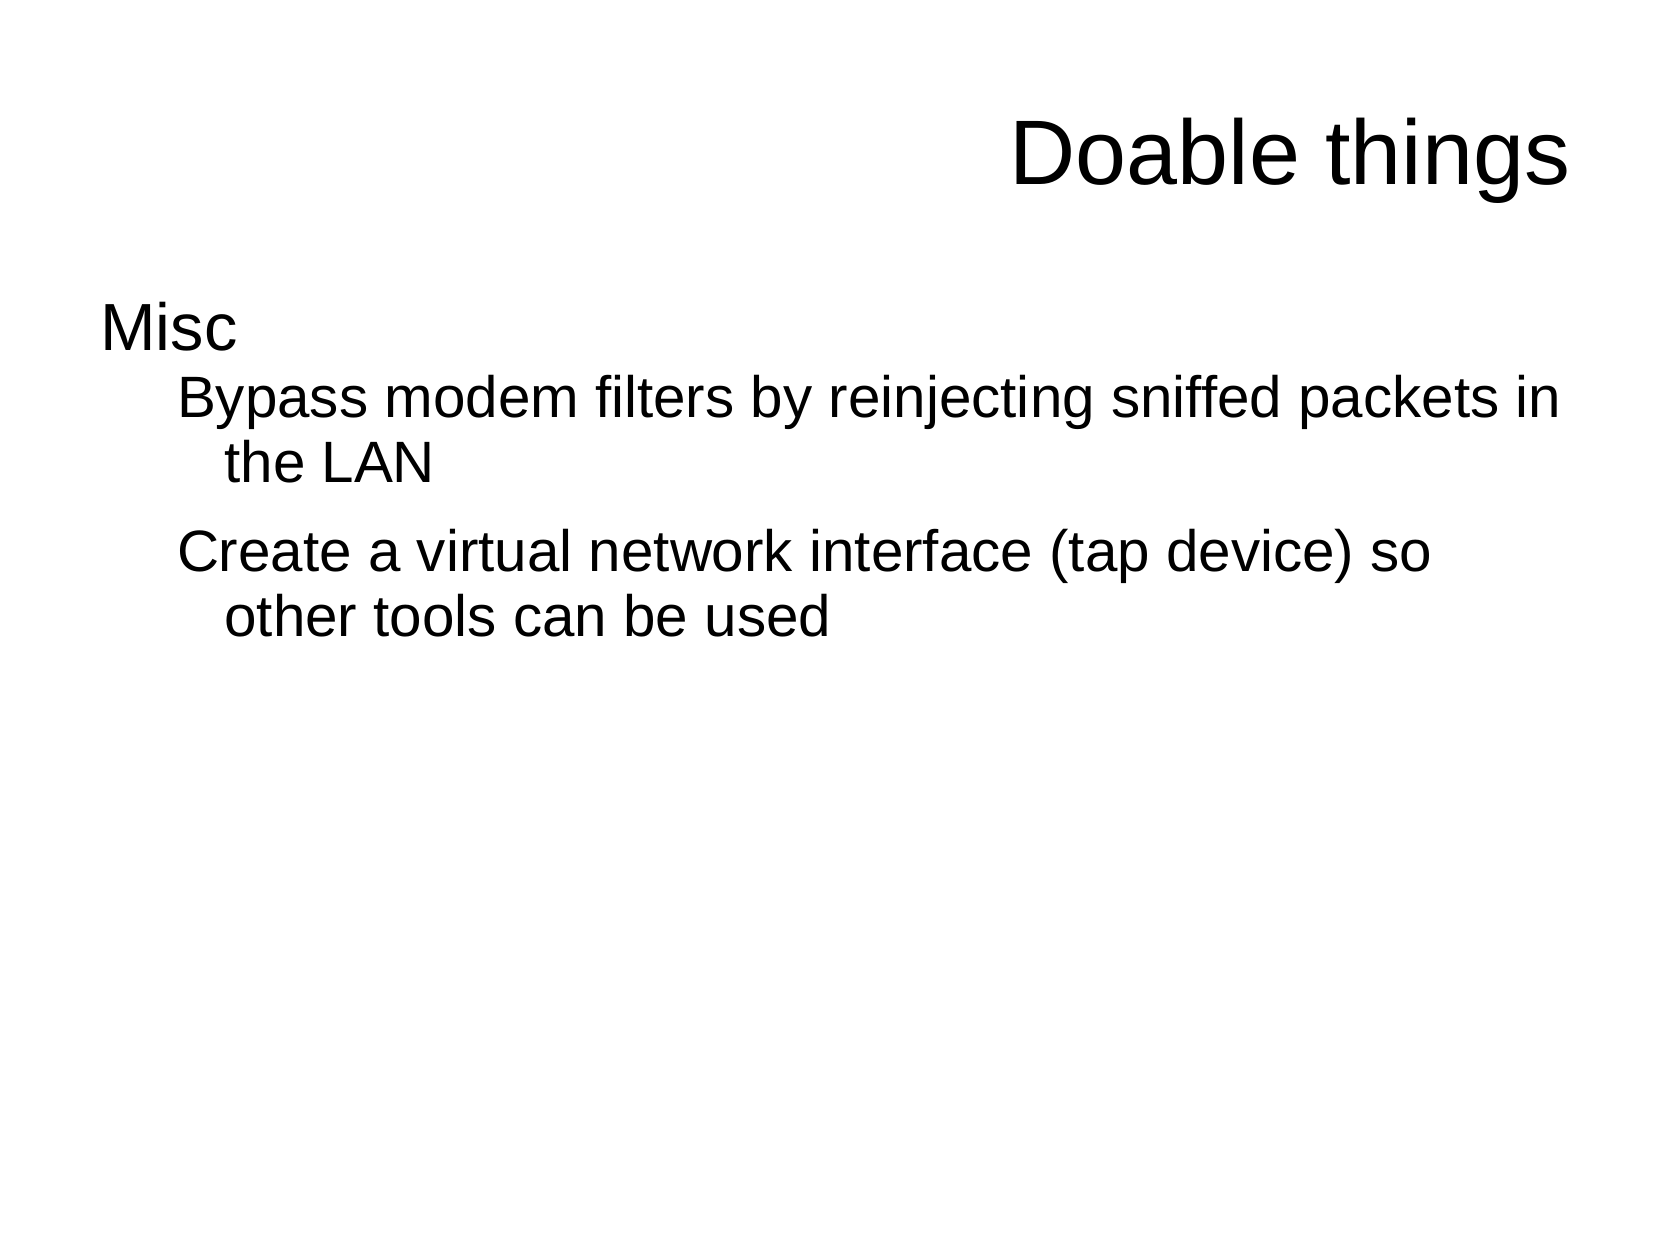

# Doable things
Misc
Bypass modem filters by reinjecting sniffed packets in the LAN
Create a virtual network interface (tap device) so other tools can be used